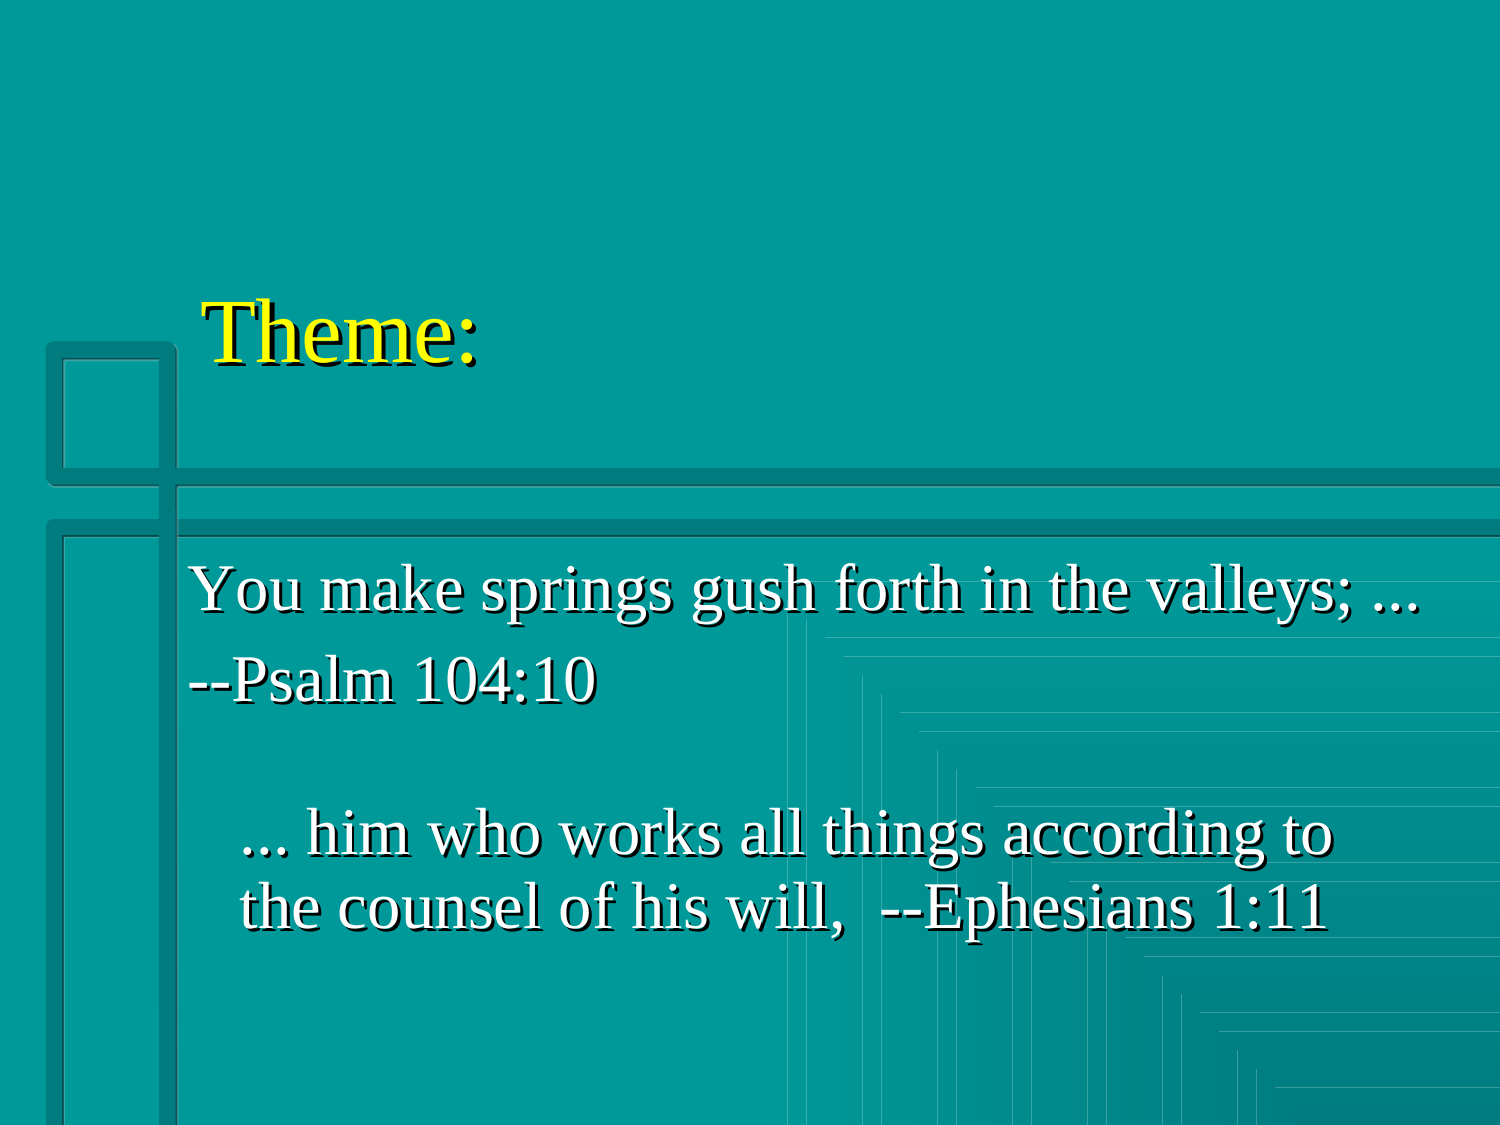

# Theme:
You make springs gush forth in the valleys; ...
--Psalm 104:10
... him who works all things according to the counsel of his will, --Ephesians 1:11